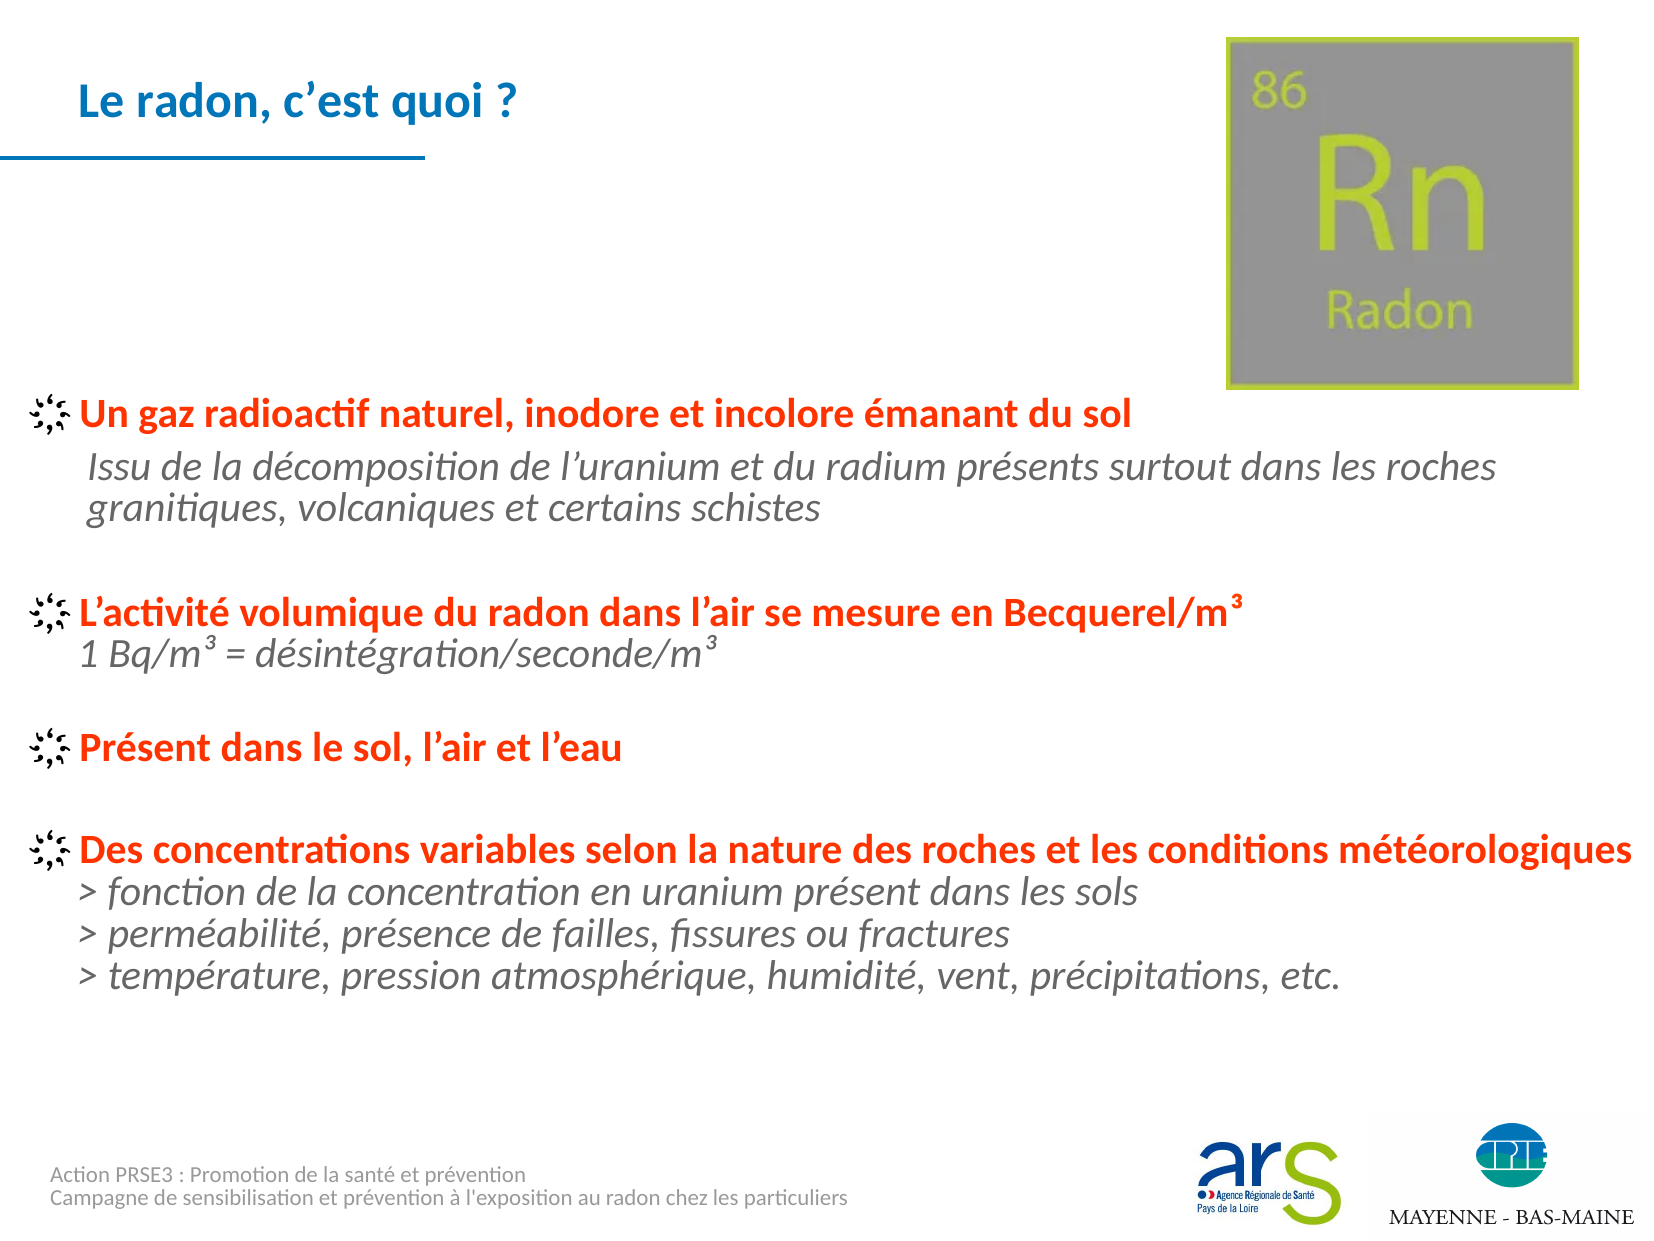

Le radon, c’est quoi ?
 ҉ Un gaz radioactif naturel, inodore et incolore émanant du sol
 Issu de la décomposition de l’uranium et du radium présents surtout dans les roches
 granitiques, volcaniques et certains schistes
 ҉ L’activité volumique du radon dans l’air se mesure en Becquerel/m³
 1 Bq/m³ = désintégration/seconde/m³
 ҉ Présent dans le sol, l’air et l’eau
 ҉ Des concentrations variables selon la nature des roches et les conditions météorologiques
 > fonction de la concentration en uranium présent dans les sols
 > perméabilité, présence de failles, fissures ou fractures
 > température, pression atmosphérique, humidité, vent, précipitations, etc.
Action PRSE3 : Promotion de la santé et prévention
Campagne de sensibilisation et prévention à l'exposition au radon chez les particuliers